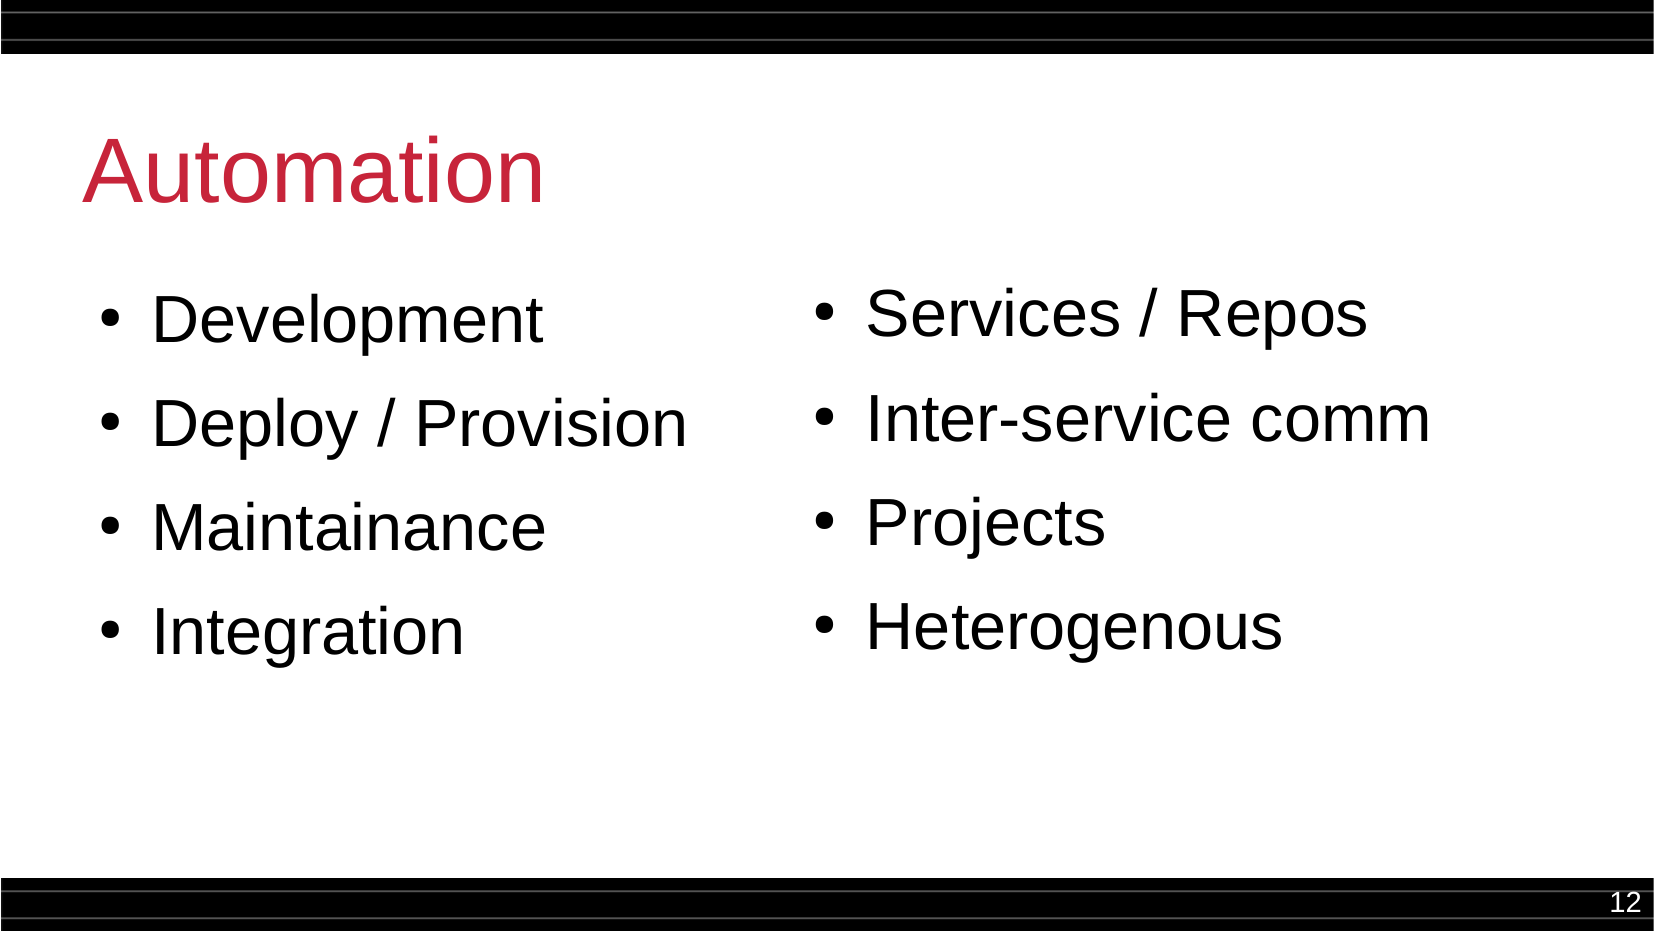

# Automation
Services / Repos
Inter-service comm
Projects
Heterogenous
Development
Deploy / Provision
Maintainance
Integration